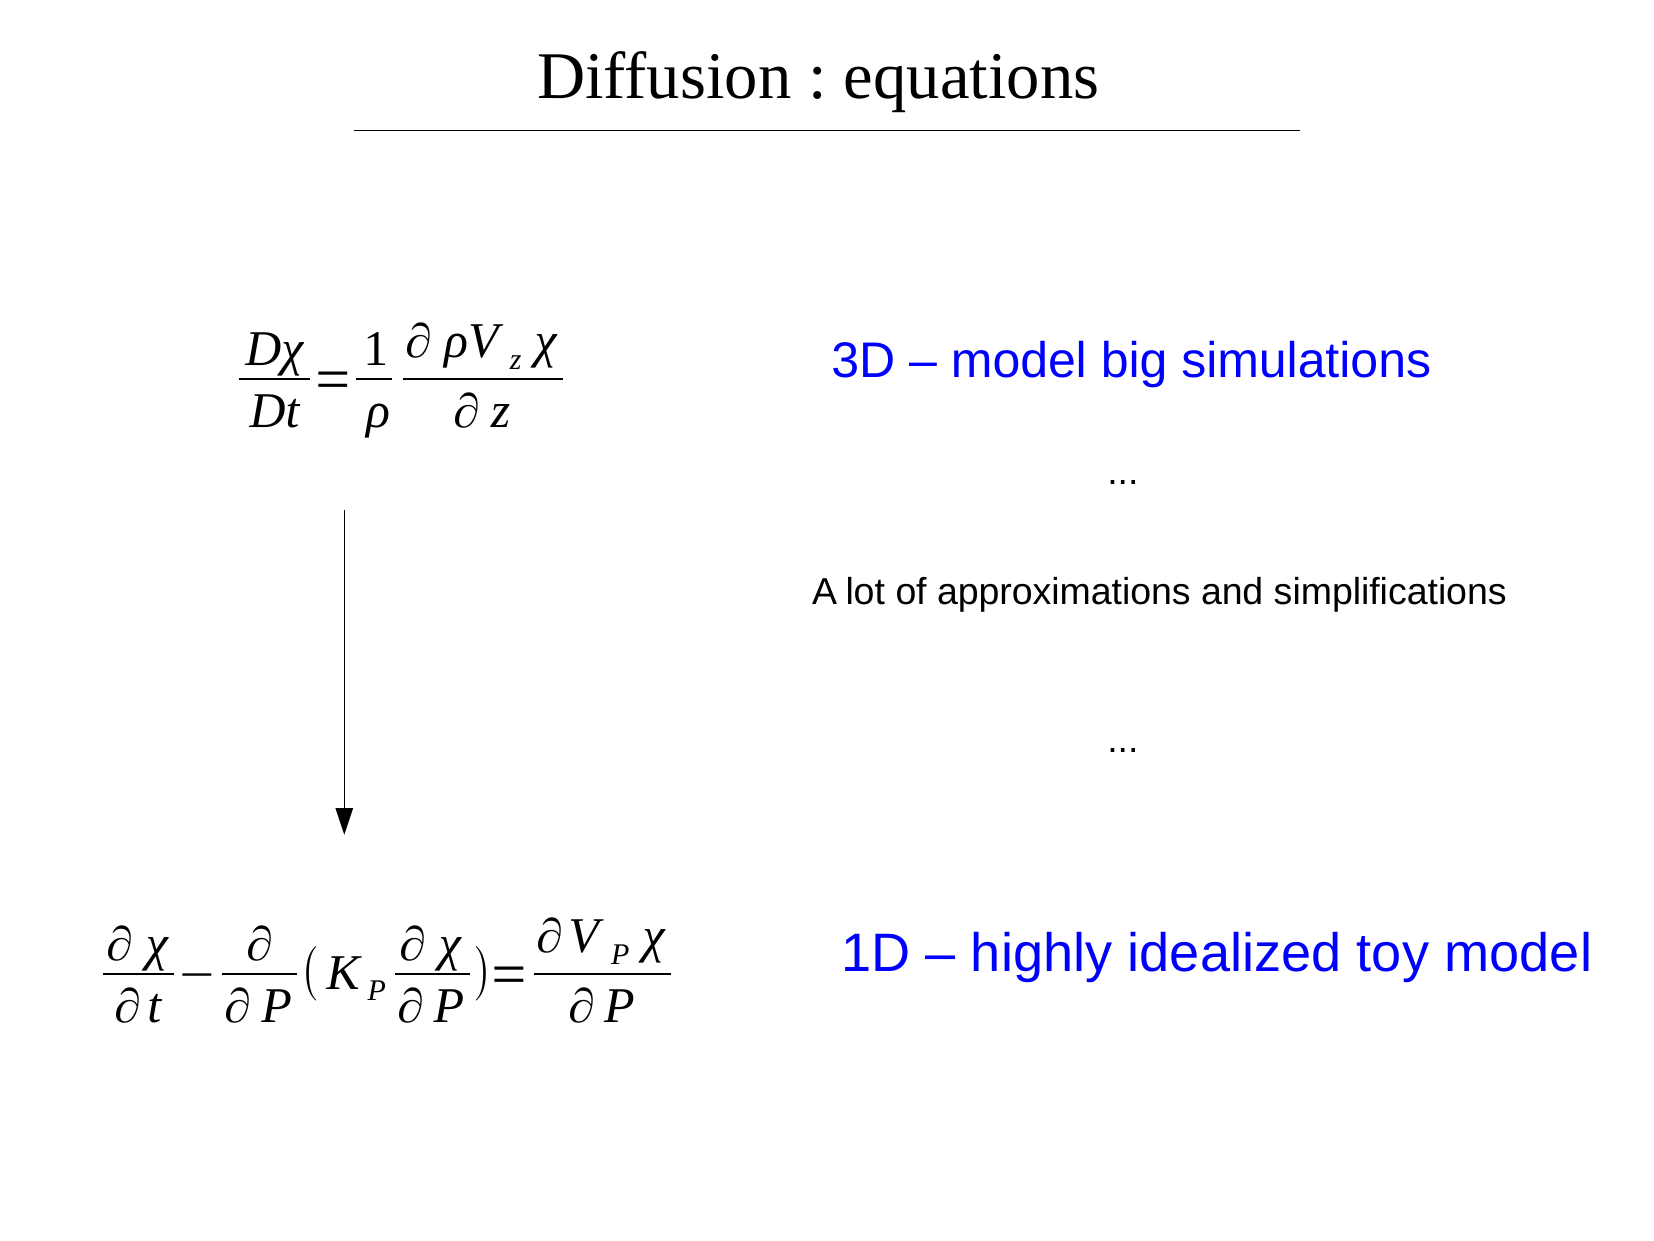

Diffusion : equations
3D – model big simulations
...
A lot of approximations and simplifications
...
1D – highly idealized toy model